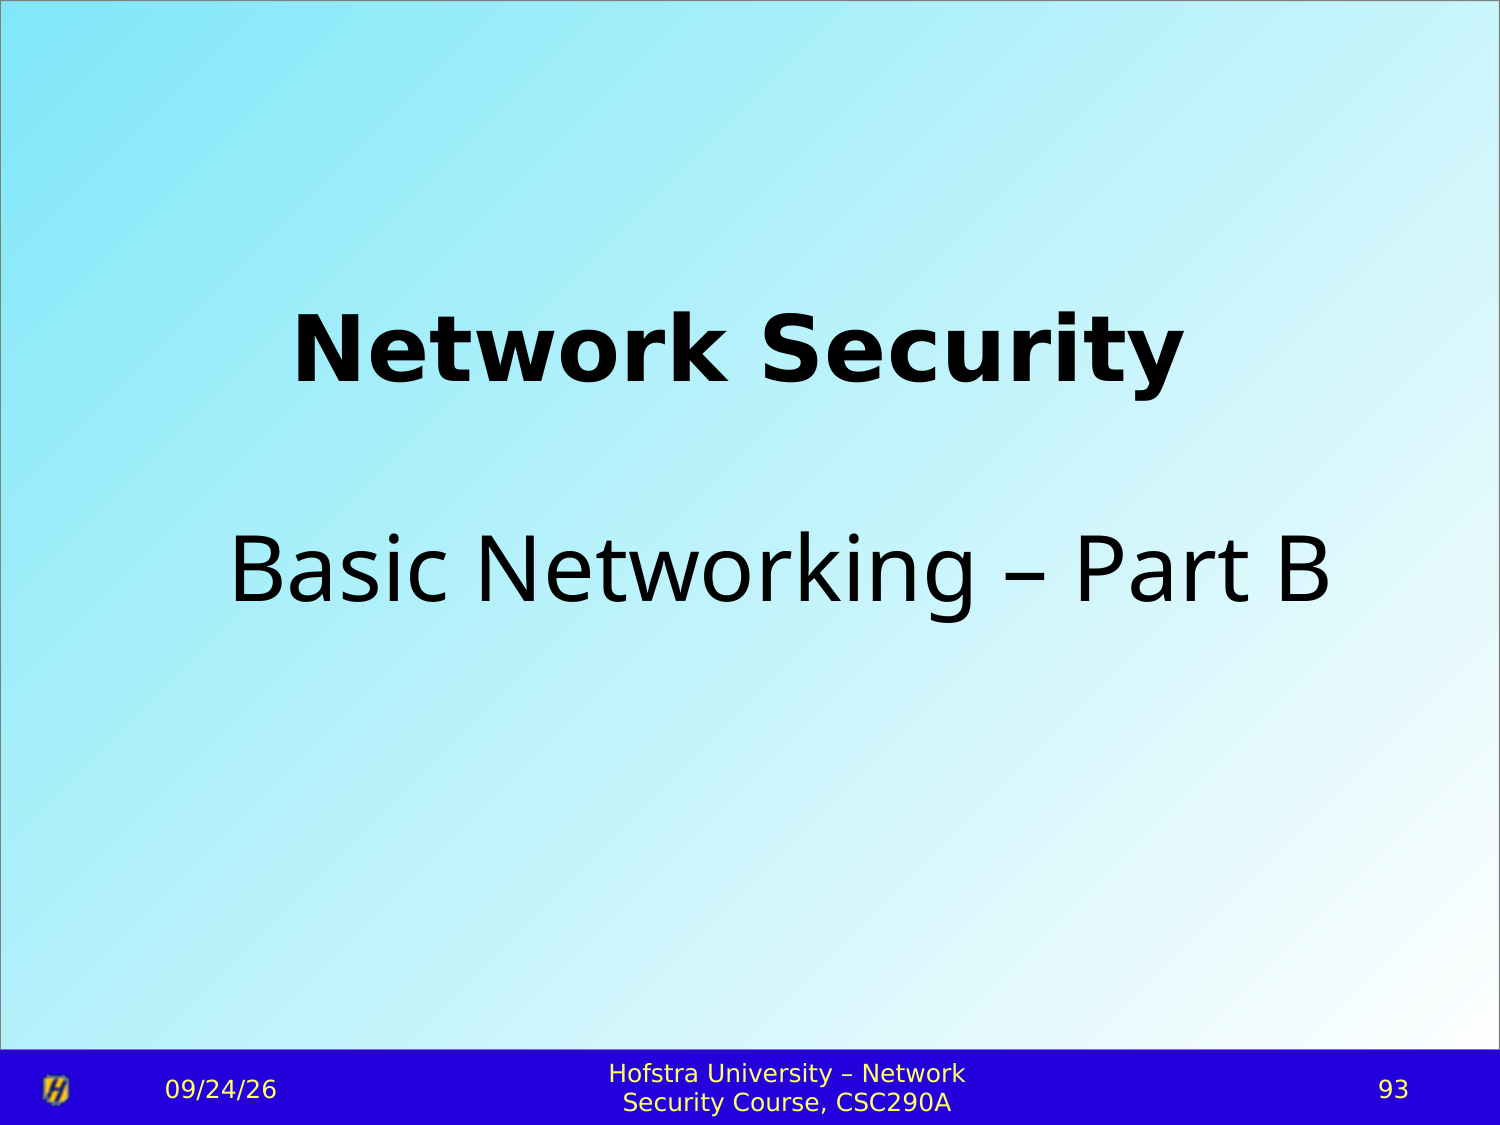

# Network Security
Basic Networking – Part B
93